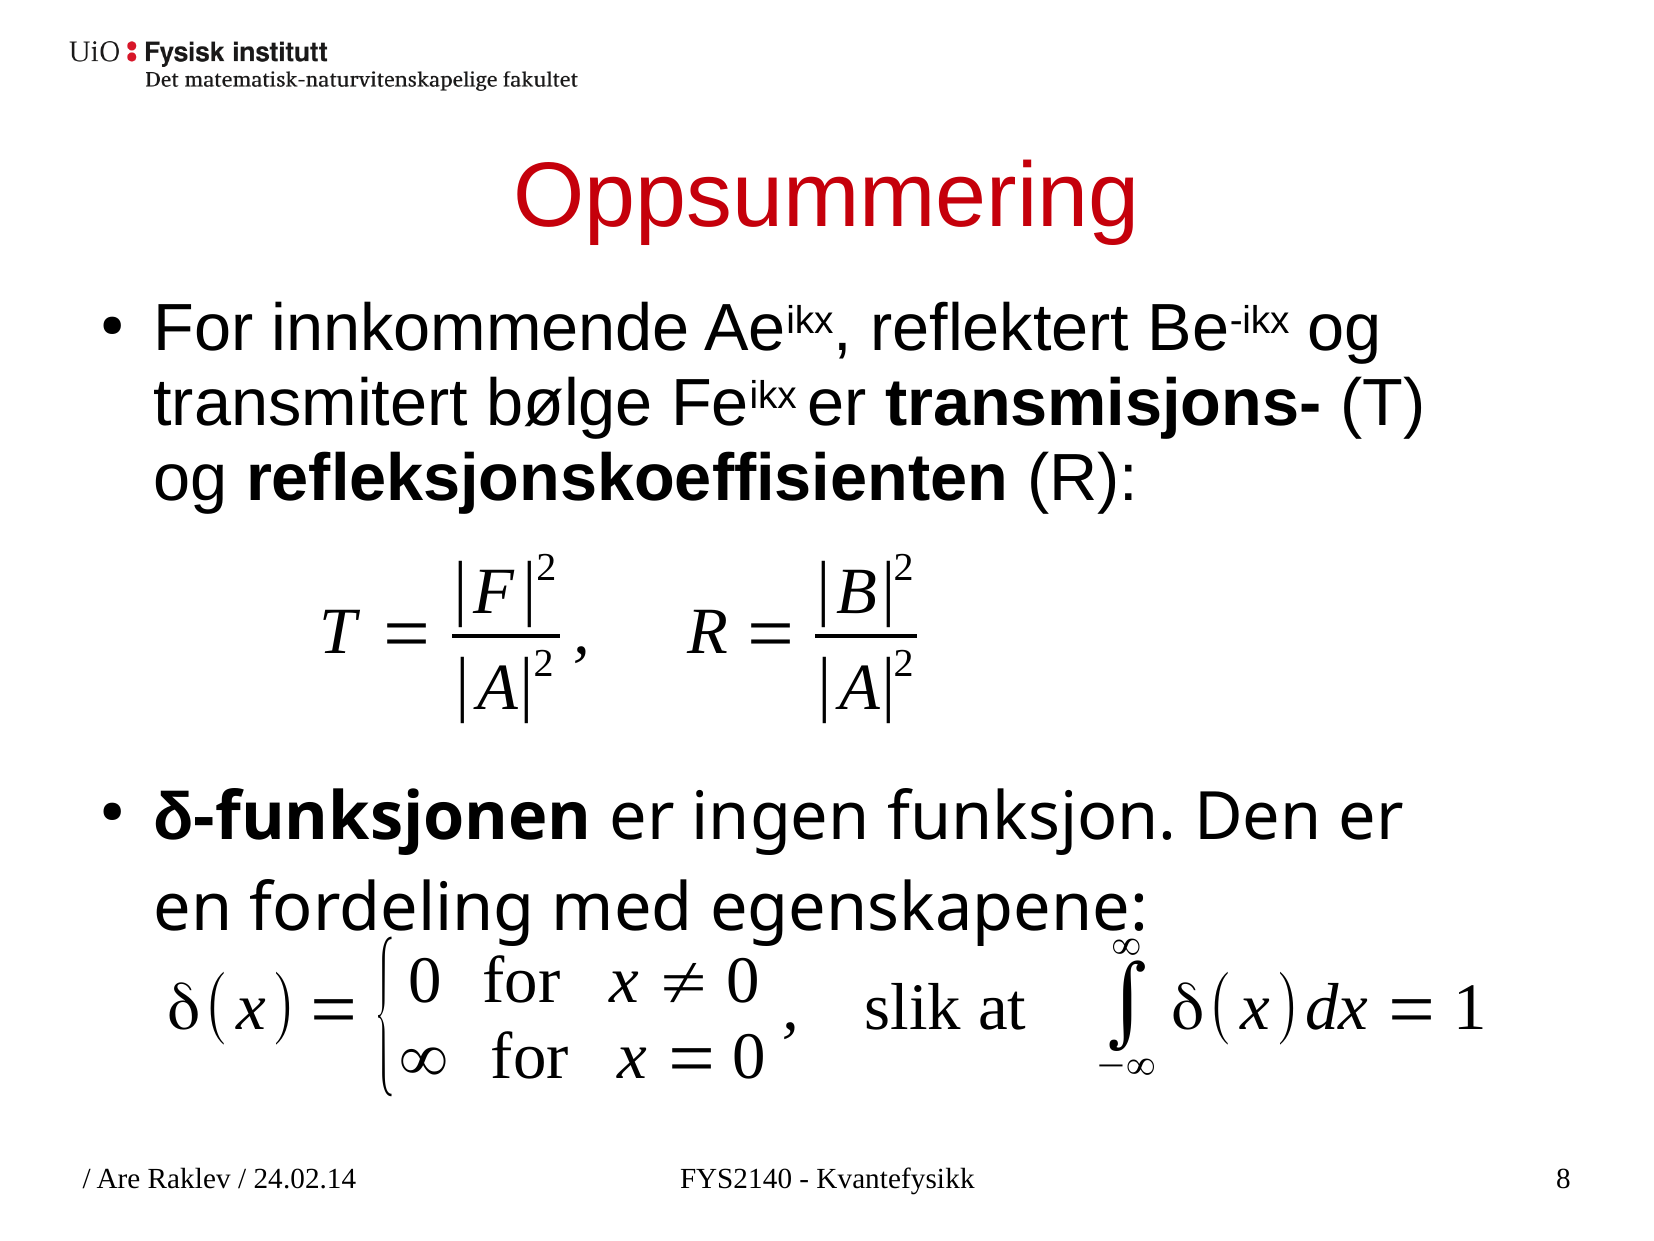

# Oppsummering
For innkommende Aeikx, reflektert Be-ikx og transmitert bølge Feikx er transmisjons- (T) og refleksjonskoeffisienten (R):
δ-funksjonen er ingen funksjon. Den er en fordeling med egenskapene:
/ Are Raklev / 24.02.14
FYS2140 - Kvantefysikk
8